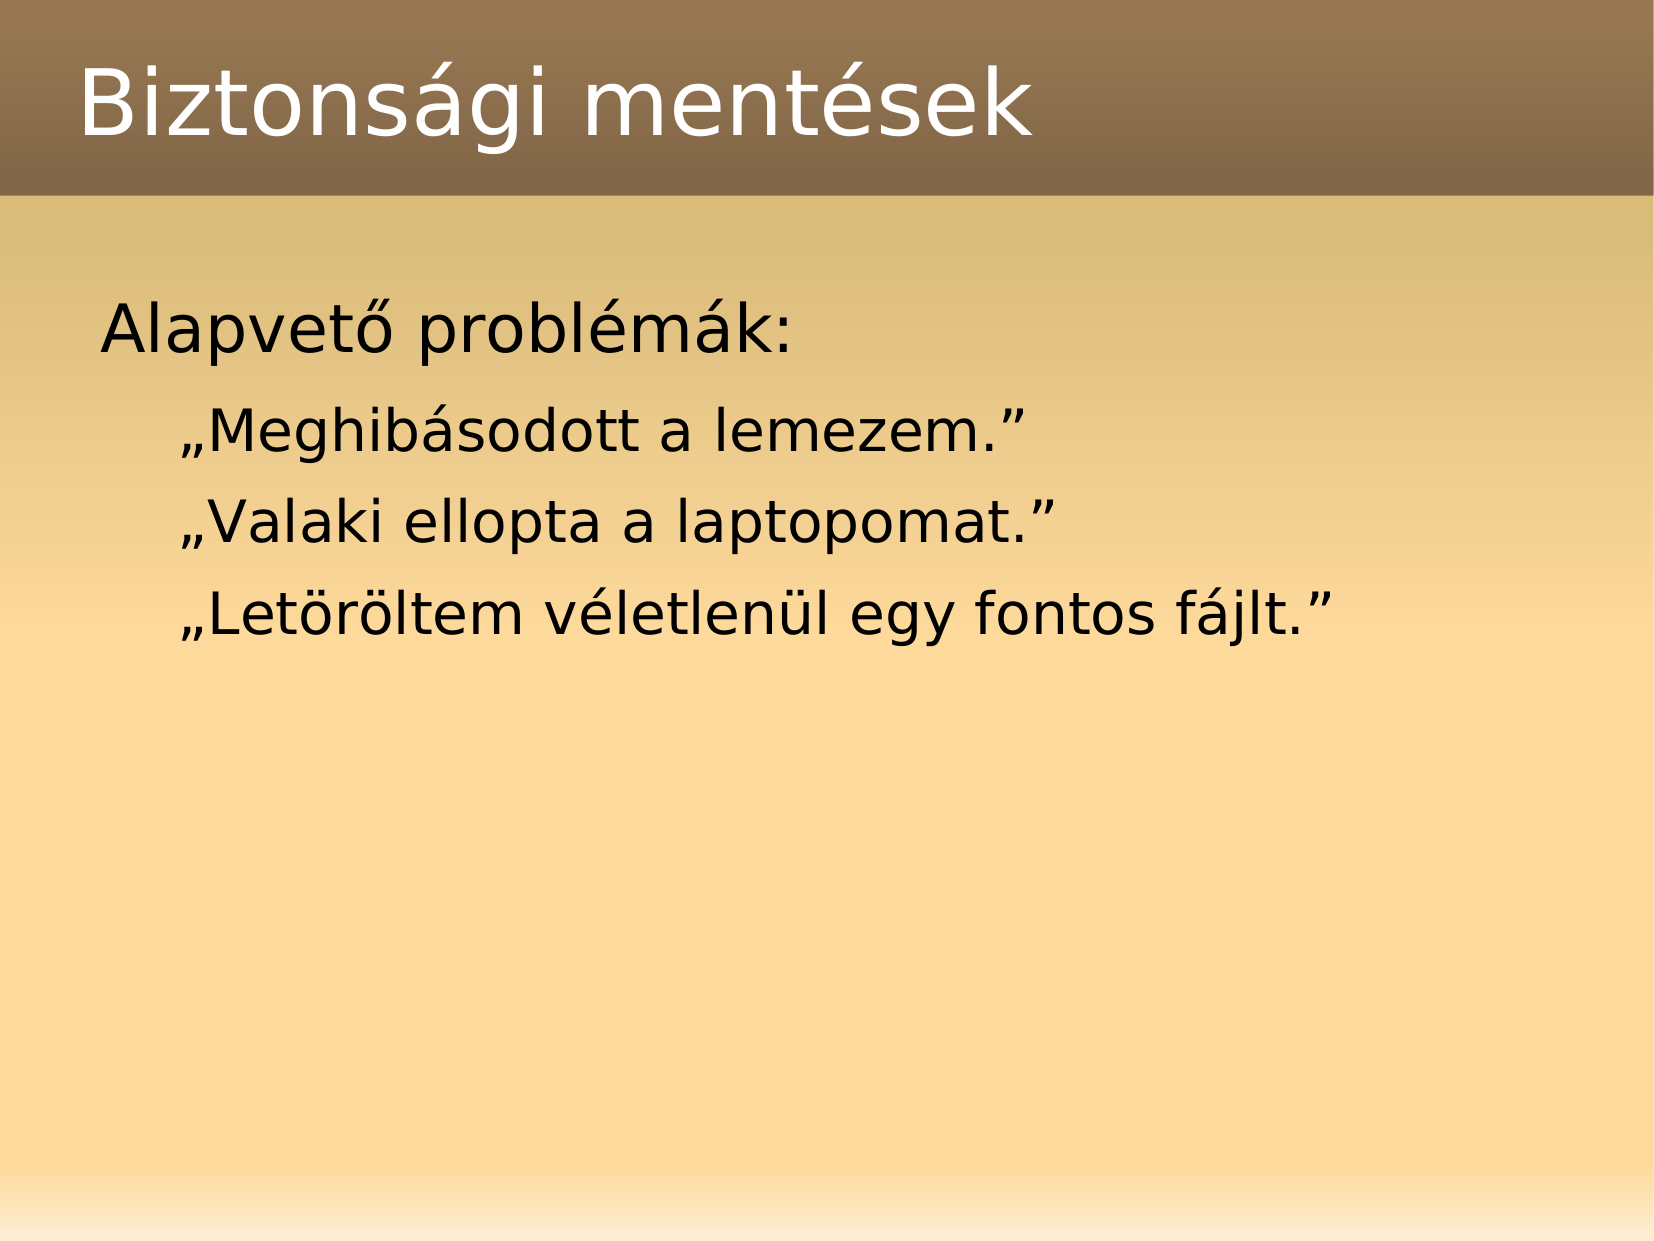

# Biztonsági mentések
Alapvető problémák:
„Meghibásodott a lemezem.”
„Valaki ellopta a laptopomat.”
„Letöröltem véletlenül egy fontos fájlt.”